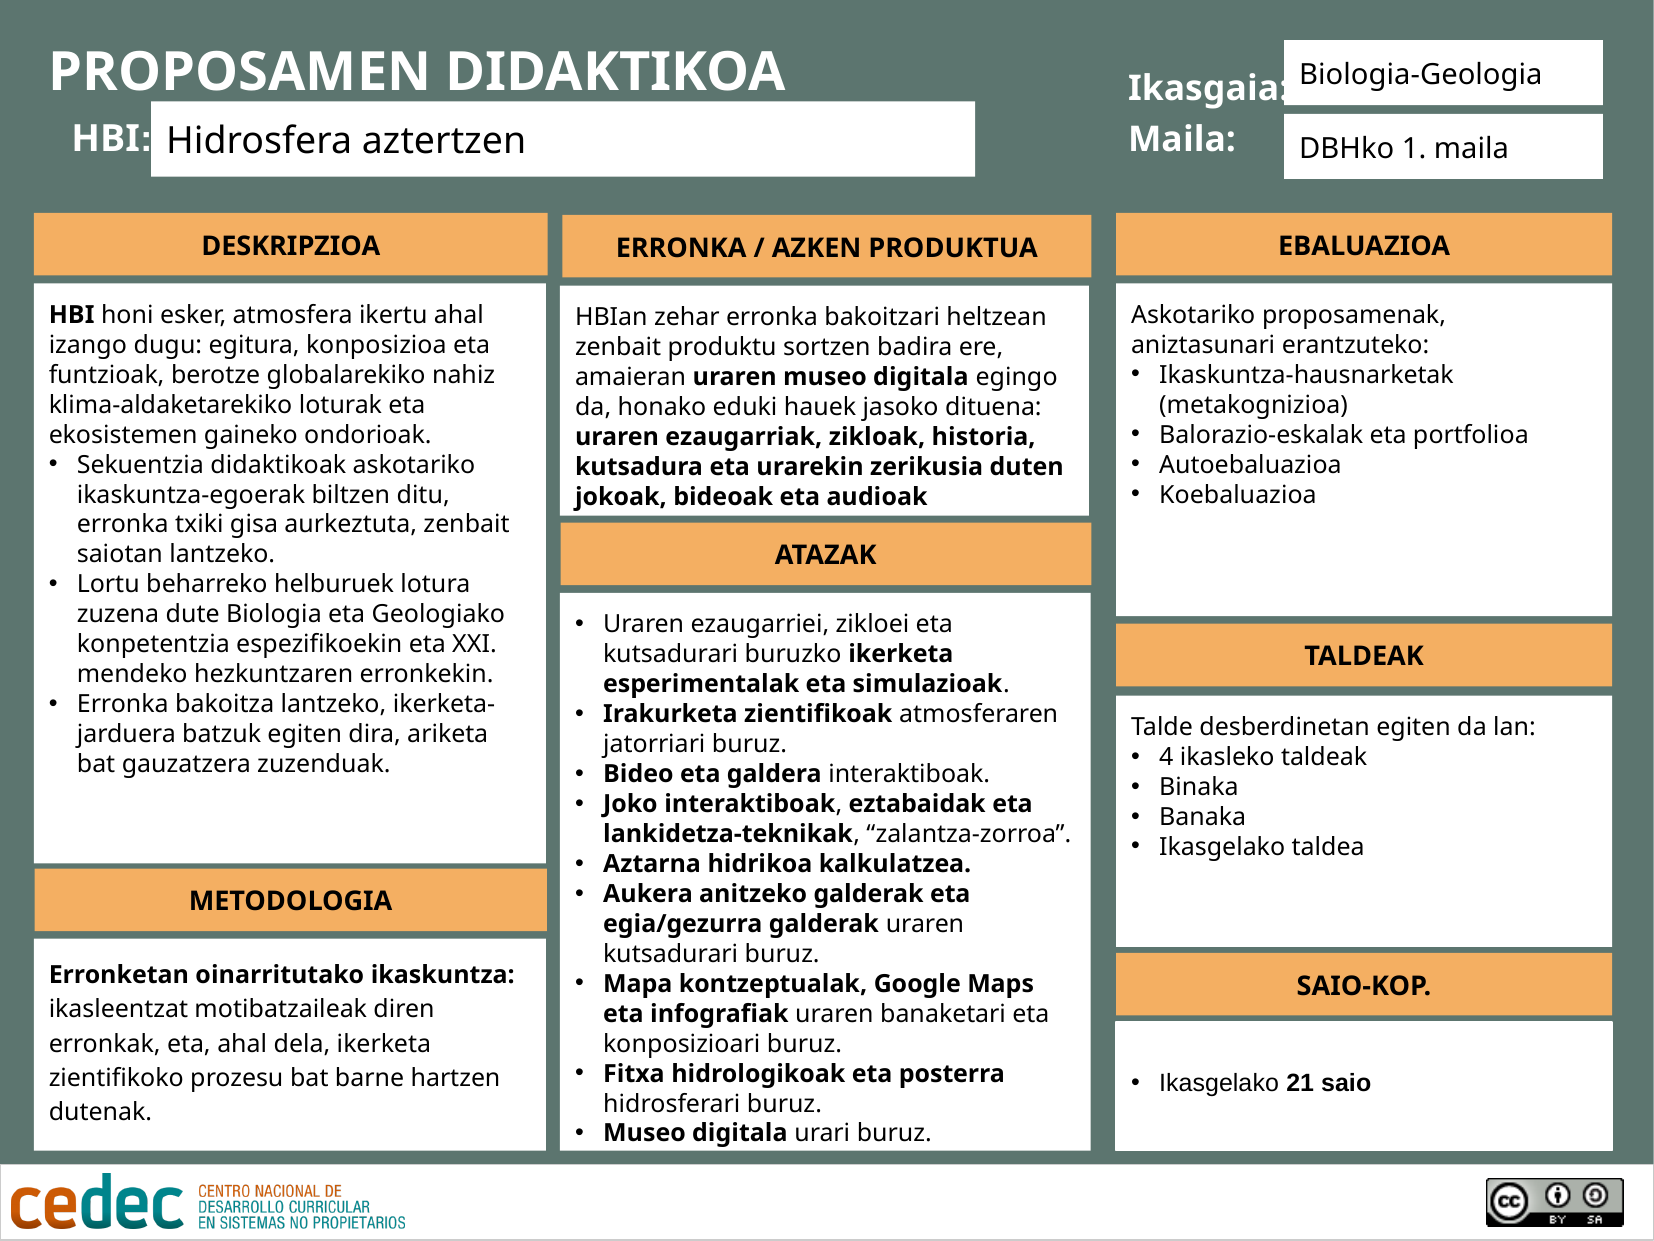

PROPOSAMEN DIDAKTIKOA
Biologia-Geologia
Ikasgaia:
Hidrosfera aztertzen
HBI:
Maila:
DBHko 1. maila
DESKRIPZIOA
EBALUAZIOA
ERRONKA / AZKEN PRODUKTUA
HBI honi esker, atmosfera ikertu ahal izango dugu: egitura, konposizioa eta funtzioak, berotze globalarekiko nahiz klima-aldaketarekiko loturak eta ekosistemen gaineko ondorioak.
Sekuentzia didaktikoak askotariko ikaskuntza-egoerak biltzen ditu, erronka txiki gisa aurkeztuta, zenbait saiotan lantzeko.
Lortu beharreko helburuek lotura zuzena dute Biologia eta Geologiako konpetentzia espezifikoekin eta XXI. mendeko hezkuntzaren erronkekin.
Erronka bakoitza lantzeko, ikerketa-jarduera batzuk egiten dira, ariketa bat gauzatzera zuzenduak.
Askotariko proposamenak, aniztasunari erantzuteko:
Ikaskuntza-hausnarketak (metakognizioa)
Balorazio-eskalak eta portfolioa
Autoebaluazioa
Koebaluazioa
HBIan zehar erronka bakoitzari heltzean zenbait produktu sortzen badira ere, amaieran uraren museo digitala egingo da, honako eduki hauek jasoko dituena: uraren ezaugarriak, zikloak, historia, kutsadura eta urarekin zerikusia duten jokoak, bideoak eta audioak
ATAZAK
Uraren ezaugarriei, zikloei eta kutsadurari buruzko ikerketa esperimentalak eta simulazioak.
Irakurketa zientifikoak atmosferaren jatorriari buruz.
Bideo eta galdera interaktiboak.
Joko interaktiboak, eztabaidak eta lankidetza-teknikak, “zalantza-zorroa”.
Aztarna hidrikoa kalkulatzea.
Aukera anitzeko galderak eta egia/gezurra galderak uraren kutsadurari buruz.
Mapa kontzeptualak, Google Maps eta infografiak uraren banaketari eta konposizioari buruz.
Fitxa hidrologikoak eta posterra hidrosferari buruz.
Museo digitala urari buruz.
TALDEAK
Talde desberdinetan egiten da lan:
4 ikasleko taldeak
Binaka
Banaka
Ikasgelako taldea
METODOLOGIA
Erronketan oinarritutako ikaskuntza: ikasleentzat motibatzaileak diren erronkak, eta, ahal dela, ikerketa zientifikoko prozesu bat barne hartzen dutenak.
SAIO-KOP.
Ikasgelako 21 saio